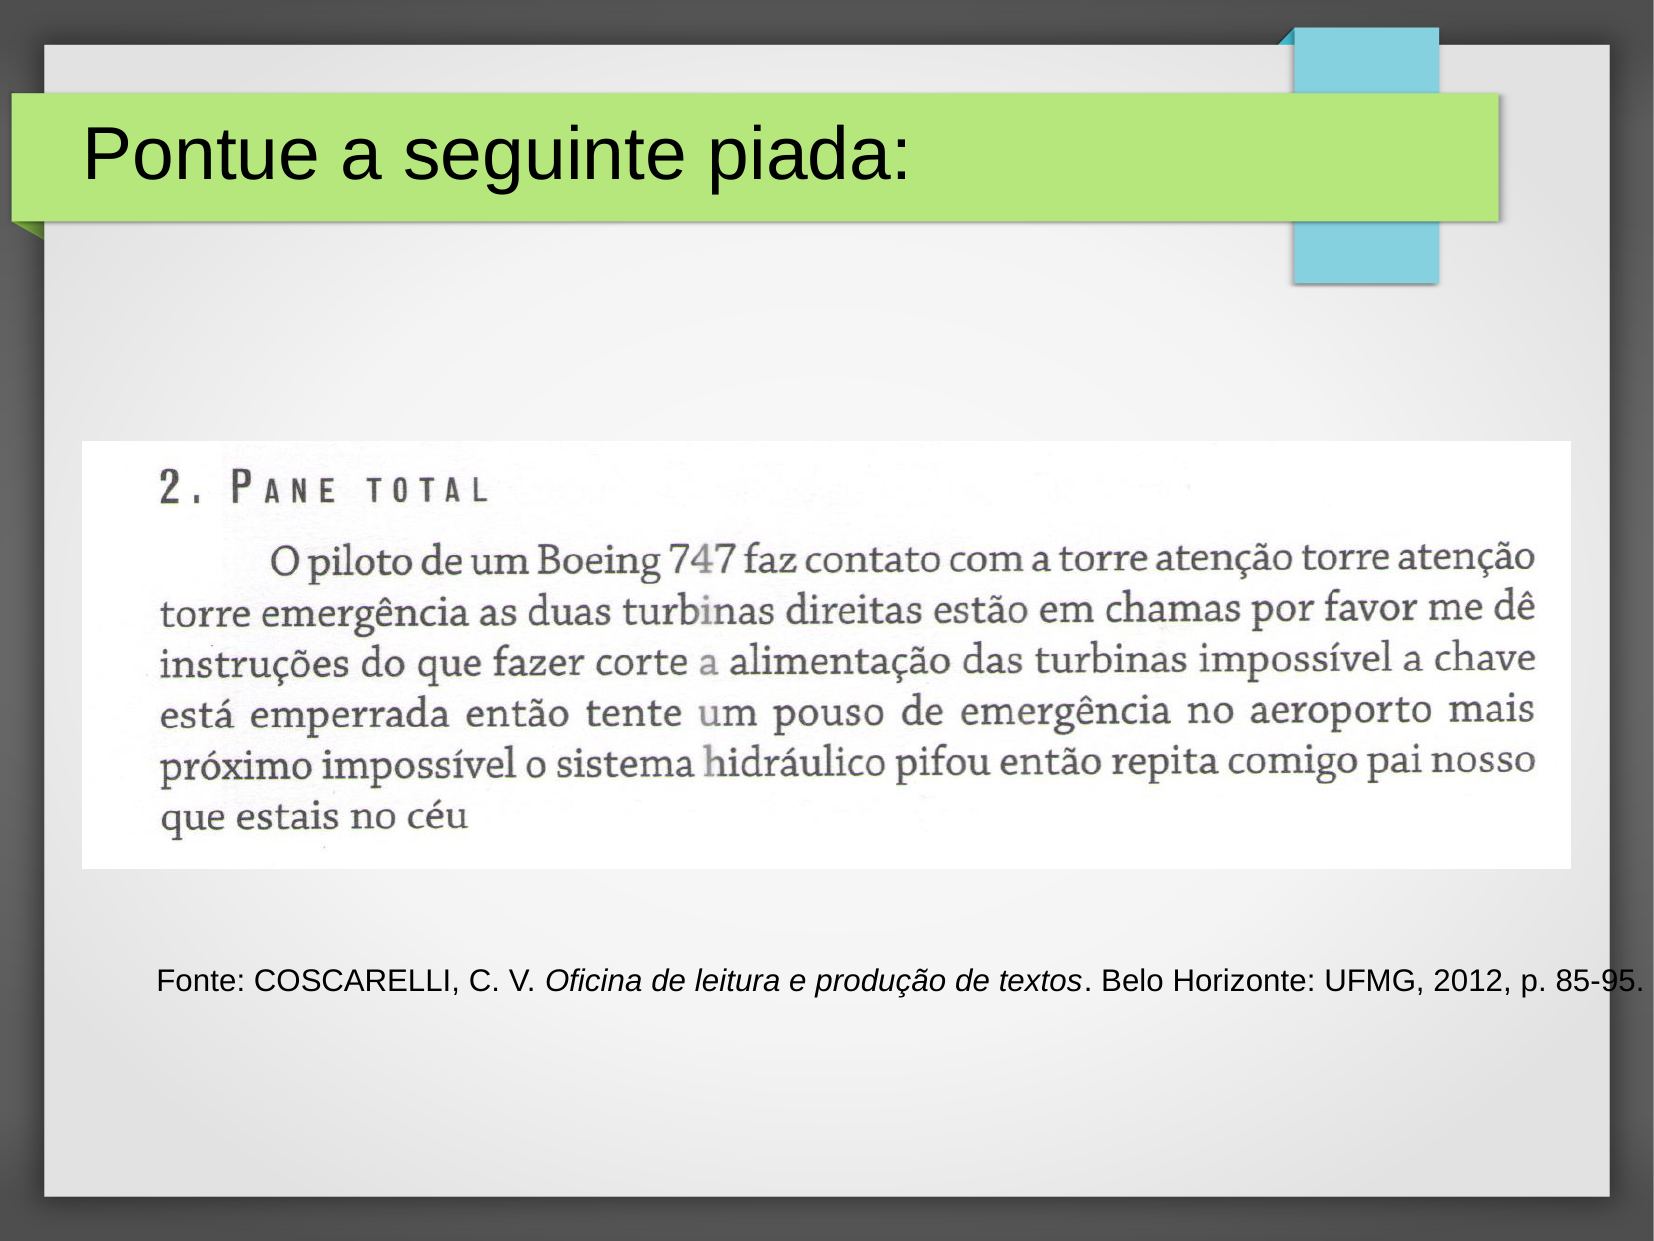

# Pontue a seguinte piada:
Fonte: COSCARELLI, C. V. Oficina de leitura e produção de textos. Belo Horizonte: UFMG, 2012, p. 85-95.